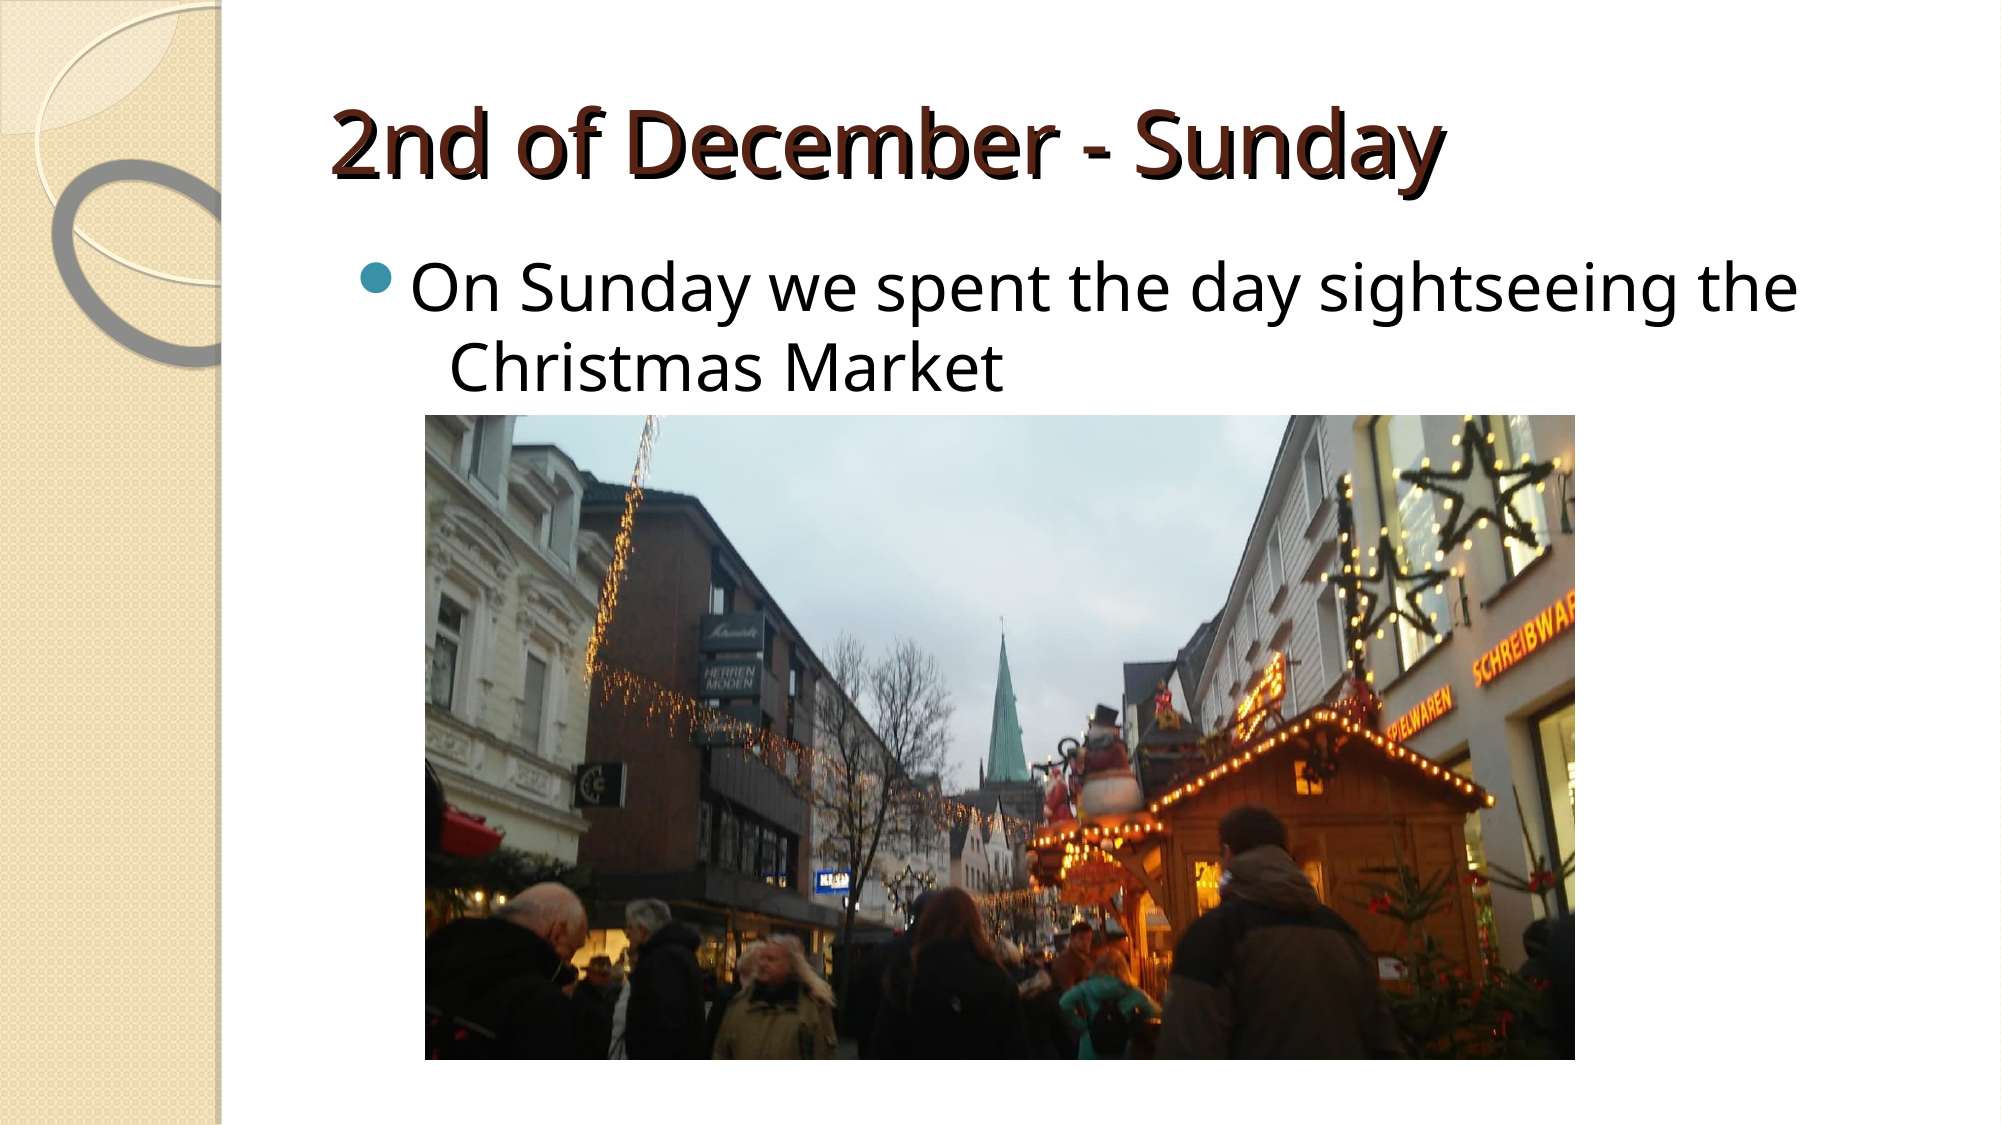

# 2nd of December - Sunday
On Sunday we spent the day sightseeing the Christmas Market